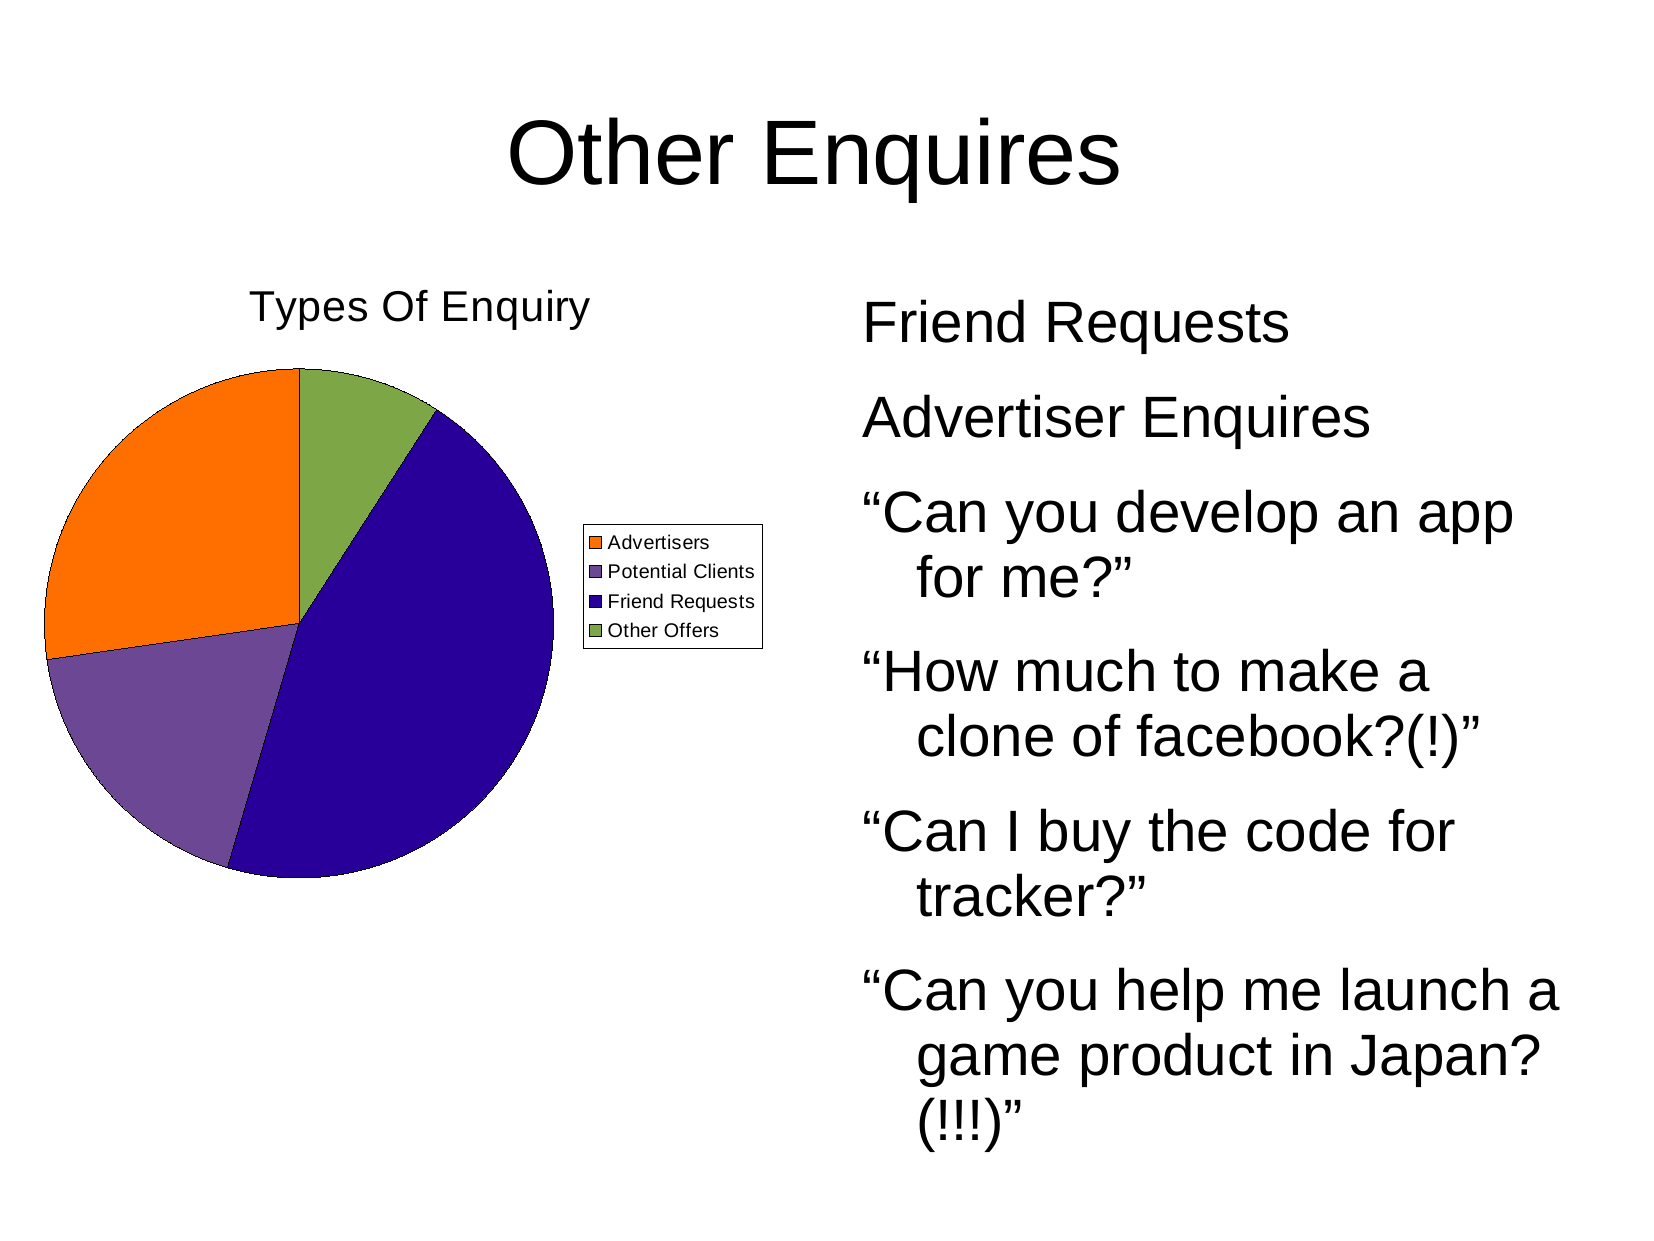

# Other Enquires
### Chart: Types Of Enquiry
| Category | Column 1 |
|---|---|
| Advertisers | 6.0 |
| Potential Clients | 4.0 |
| Friend Requests | 10.0 |
| Other Offers | 2.0 |Friend Requests
Advertiser Enquires
“Can you develop an app for me?”
“How much to make a clone of facebook?(!)”
“Can I buy the code for tracker?”
“Can you help me launch a game product in Japan?(!!!)”